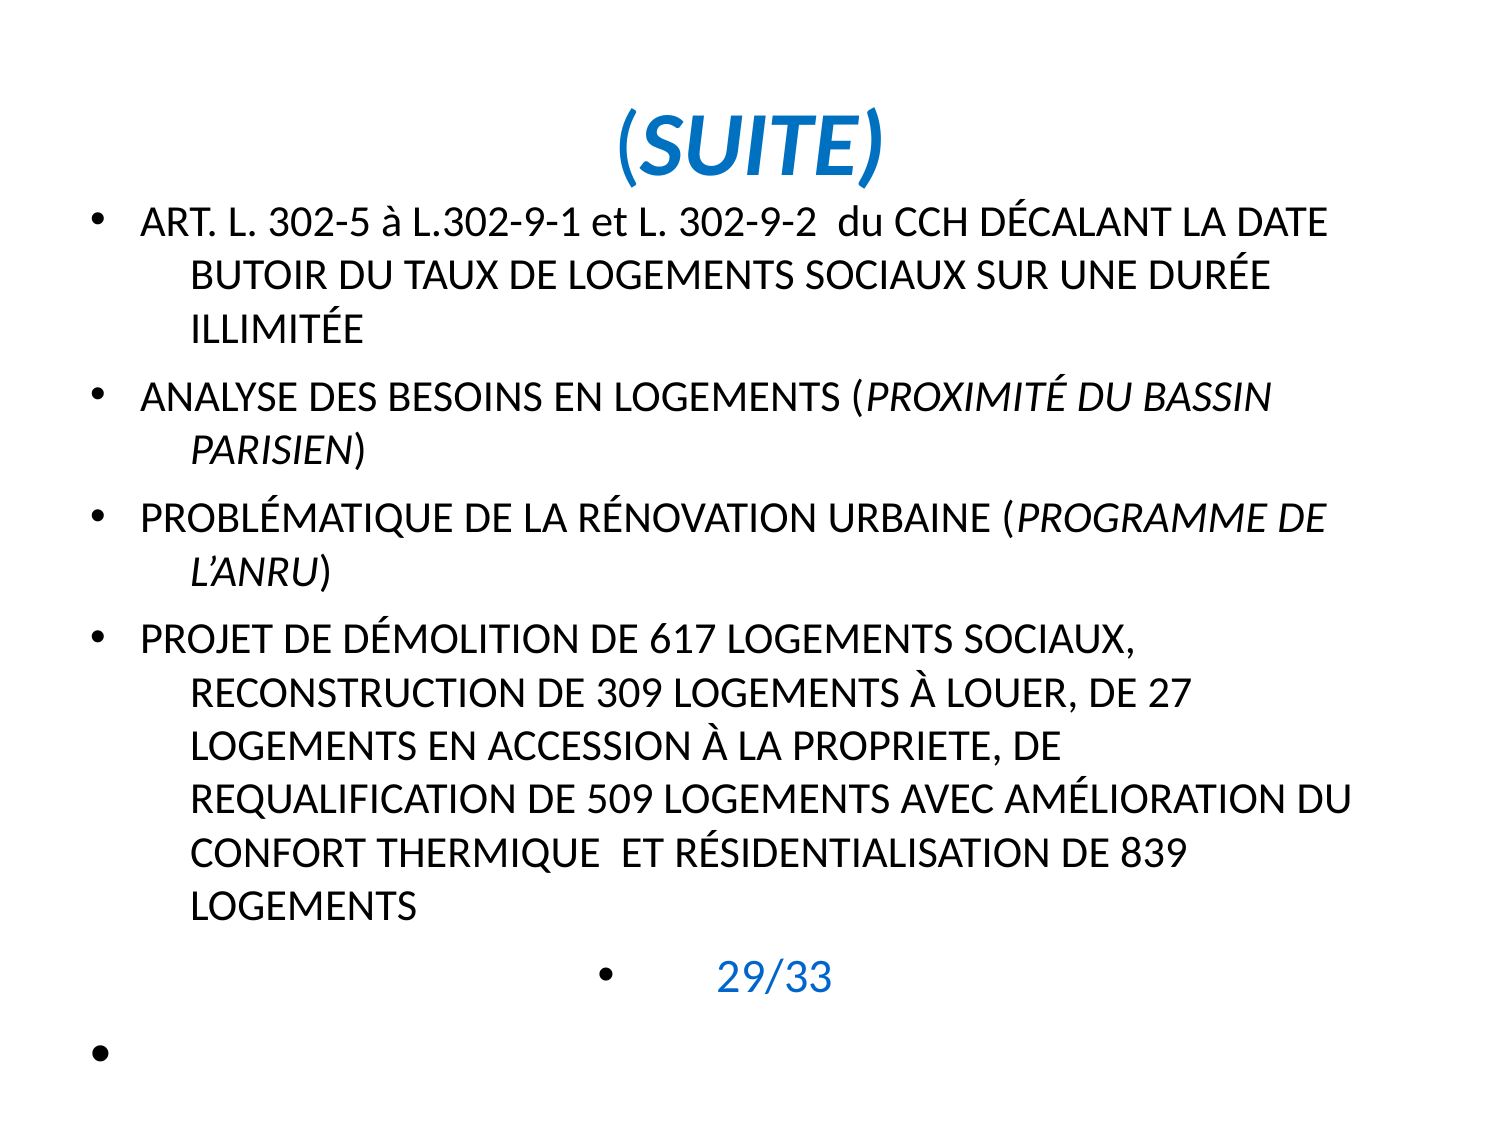

# (SUITE)
ART. L. 302-5 à L.302-9-1 et L. 302-9-2 du CCH DÉCALANT LA DATE BUTOIR DU TAUX DE LOGEMENTS SOCIAUX SUR UNE DURÉE ILLIMITÉE
ANALYSE DES BESOINS EN LOGEMENTS (PROXIMITÉ DU BASSIN PARISIEN)
PROBLÉMATIQUE DE LA RÉNOVATION URBAINE (PROGRAMME DE L’ANRU)
PROJET DE DÉMOLITION DE 617 LOGEMENTS SOCIAUX, RECONSTRUCTION DE 309 LOGEMENTS À LOUER, DE 27 LOGEMENTS EN ACCESSION À LA PROPRIETE, DE REQUALIFICATION DE 509 LOGEMENTS AVEC AMÉLIORATION DU CONFORT THERMIQUE ET RÉSIDENTIALISATION DE 839 LOGEMENTS
29/33